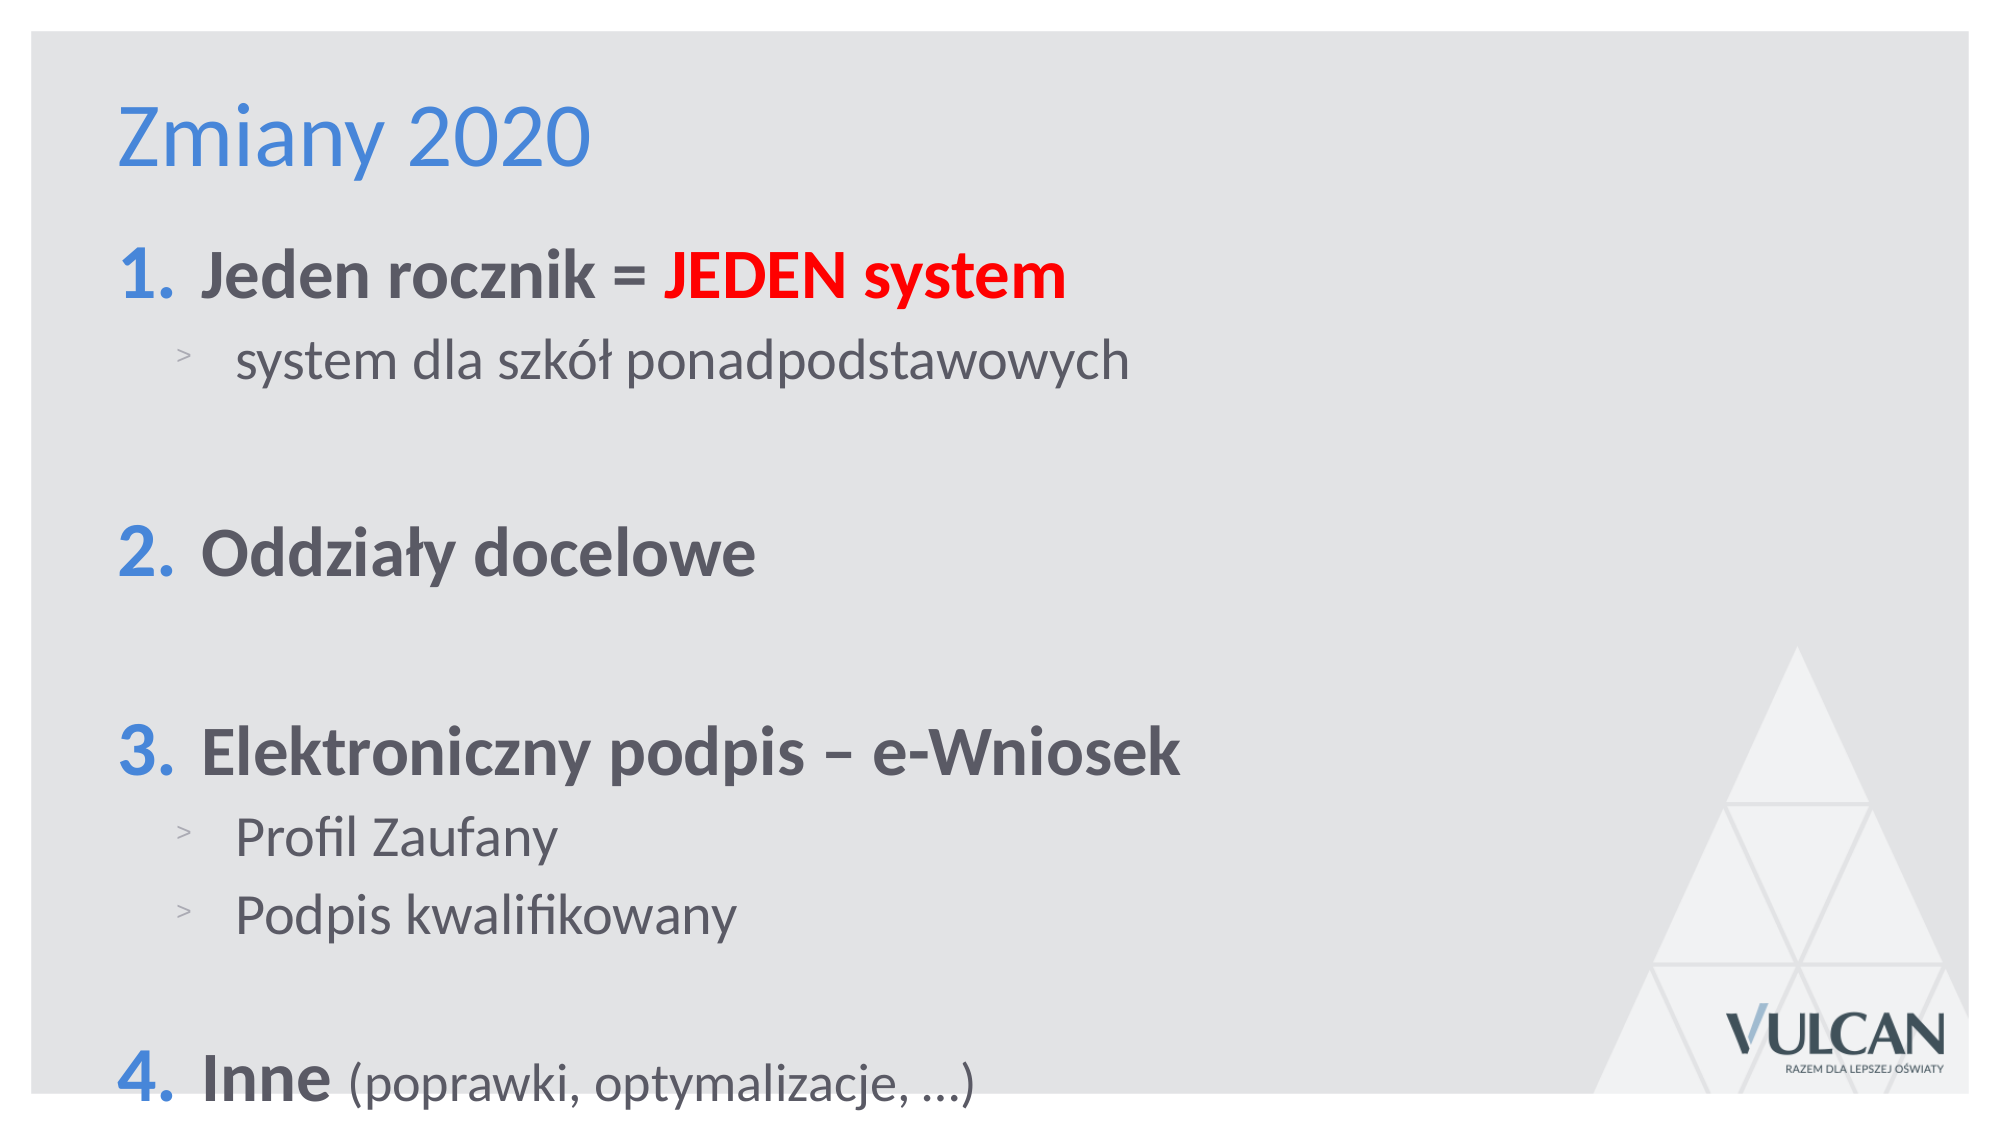

# Zmiany 2020
Jeden rocznik = JEDEN system
system dla szkół ponadpodstawowych
Oddziały docelowe
Elektroniczny podpis – e-Wniosek
Profil Zaufany
Podpis kwalifikowany
Inne (poprawki, optymalizacje, …)